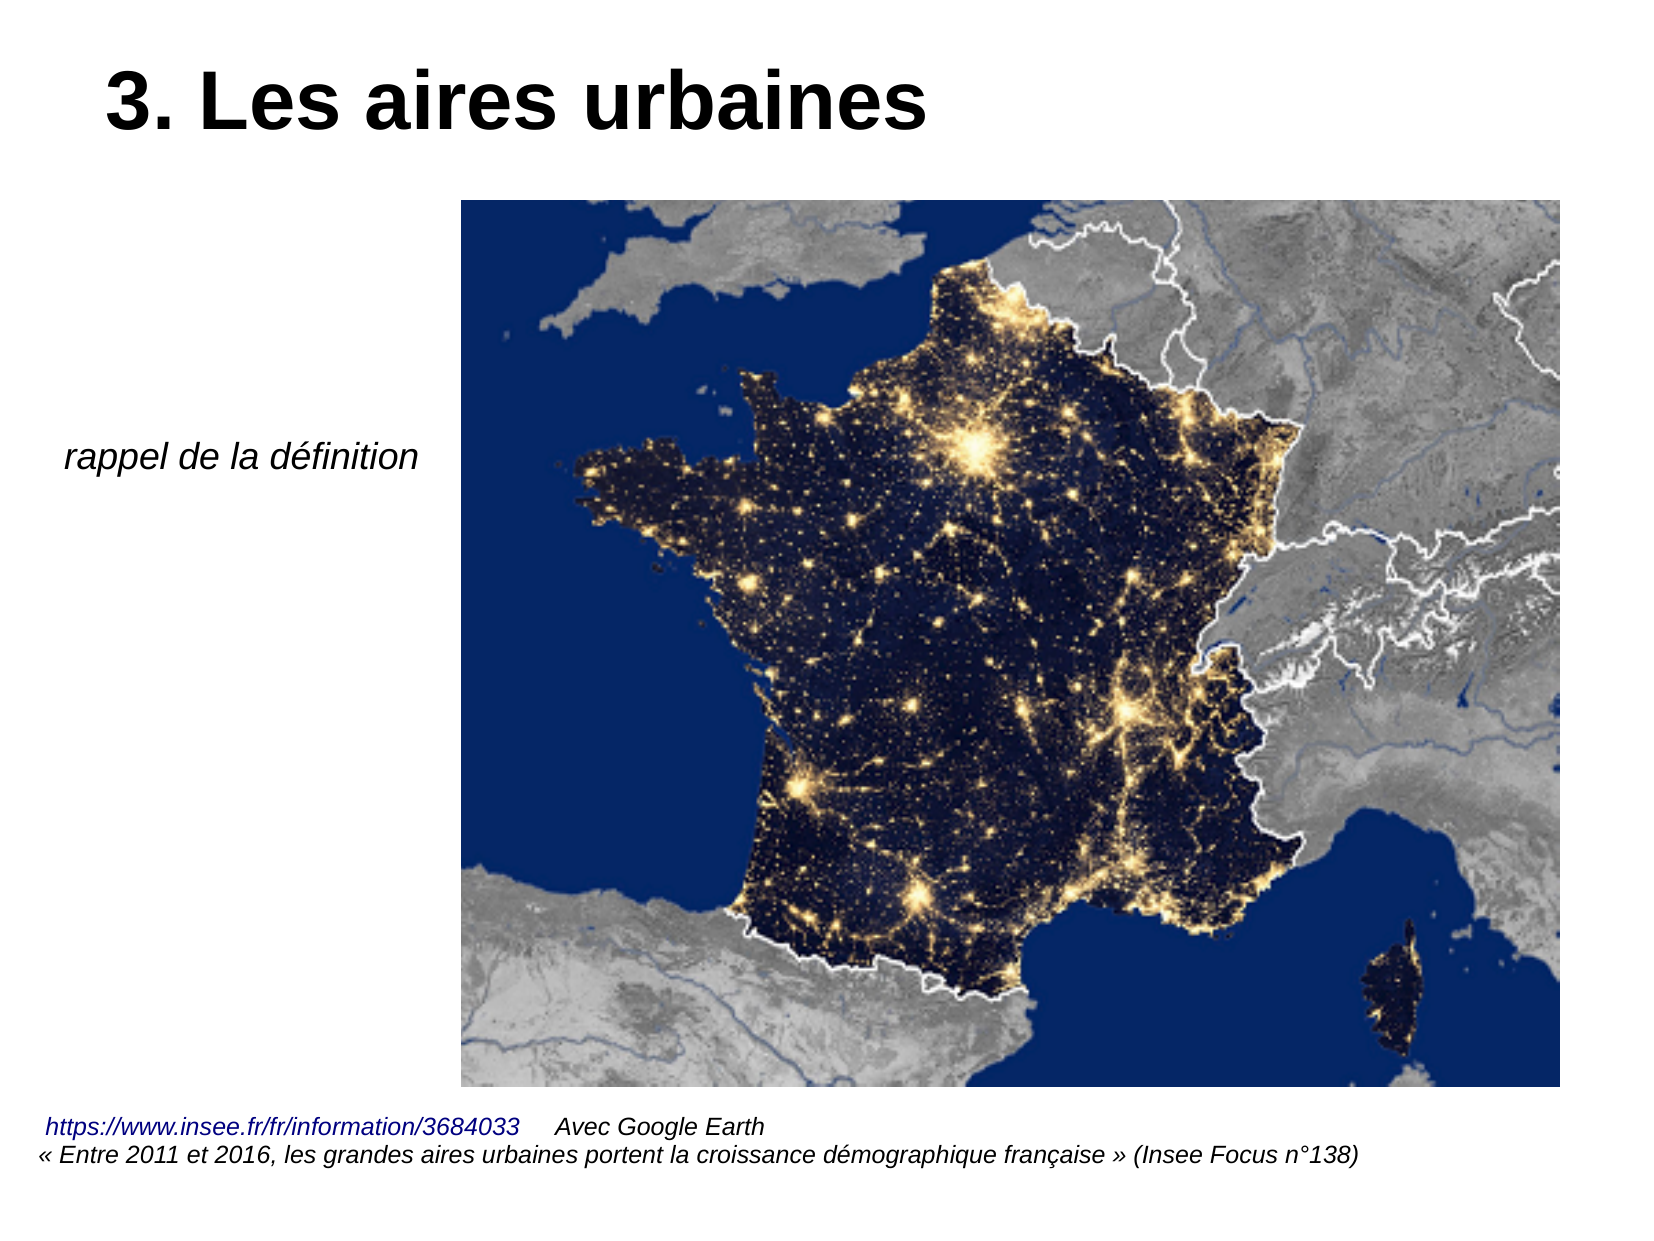

3. Les aires urbaines
rappel de la définition
 https://www.insee.fr/fr/information/3684033 	Avec Google Earth
« Entre 2011 et 2016, les grandes aires urbaines portent la croissance démographique française » (Insee Focus n°138)